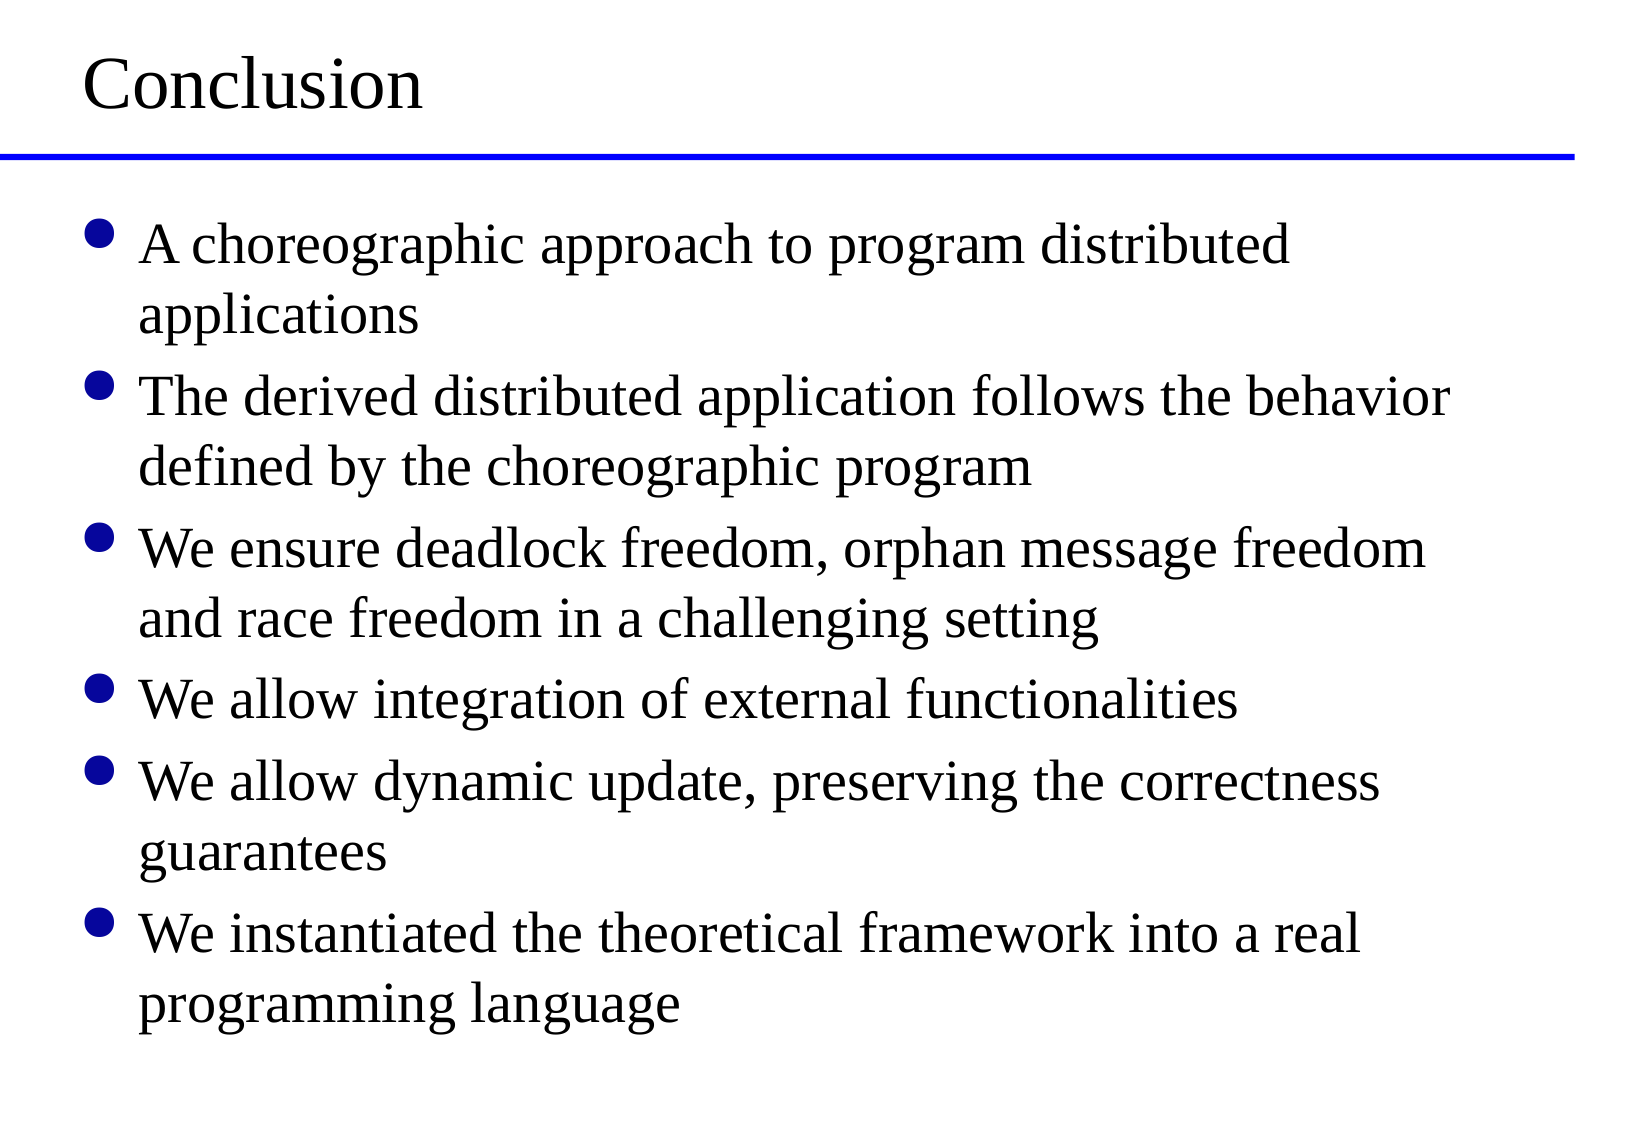

# Conclusion
A choreographic approach to program distributed applications
The derived distributed application follows the behavior defined by the choreographic program
We ensure deadlock freedom, orphan message freedom and race freedom in a challenging setting
We allow integration of external functionalities
We allow dynamic update, preserving the correctness guarantees
We instantiated the theoretical framework into a real programming language